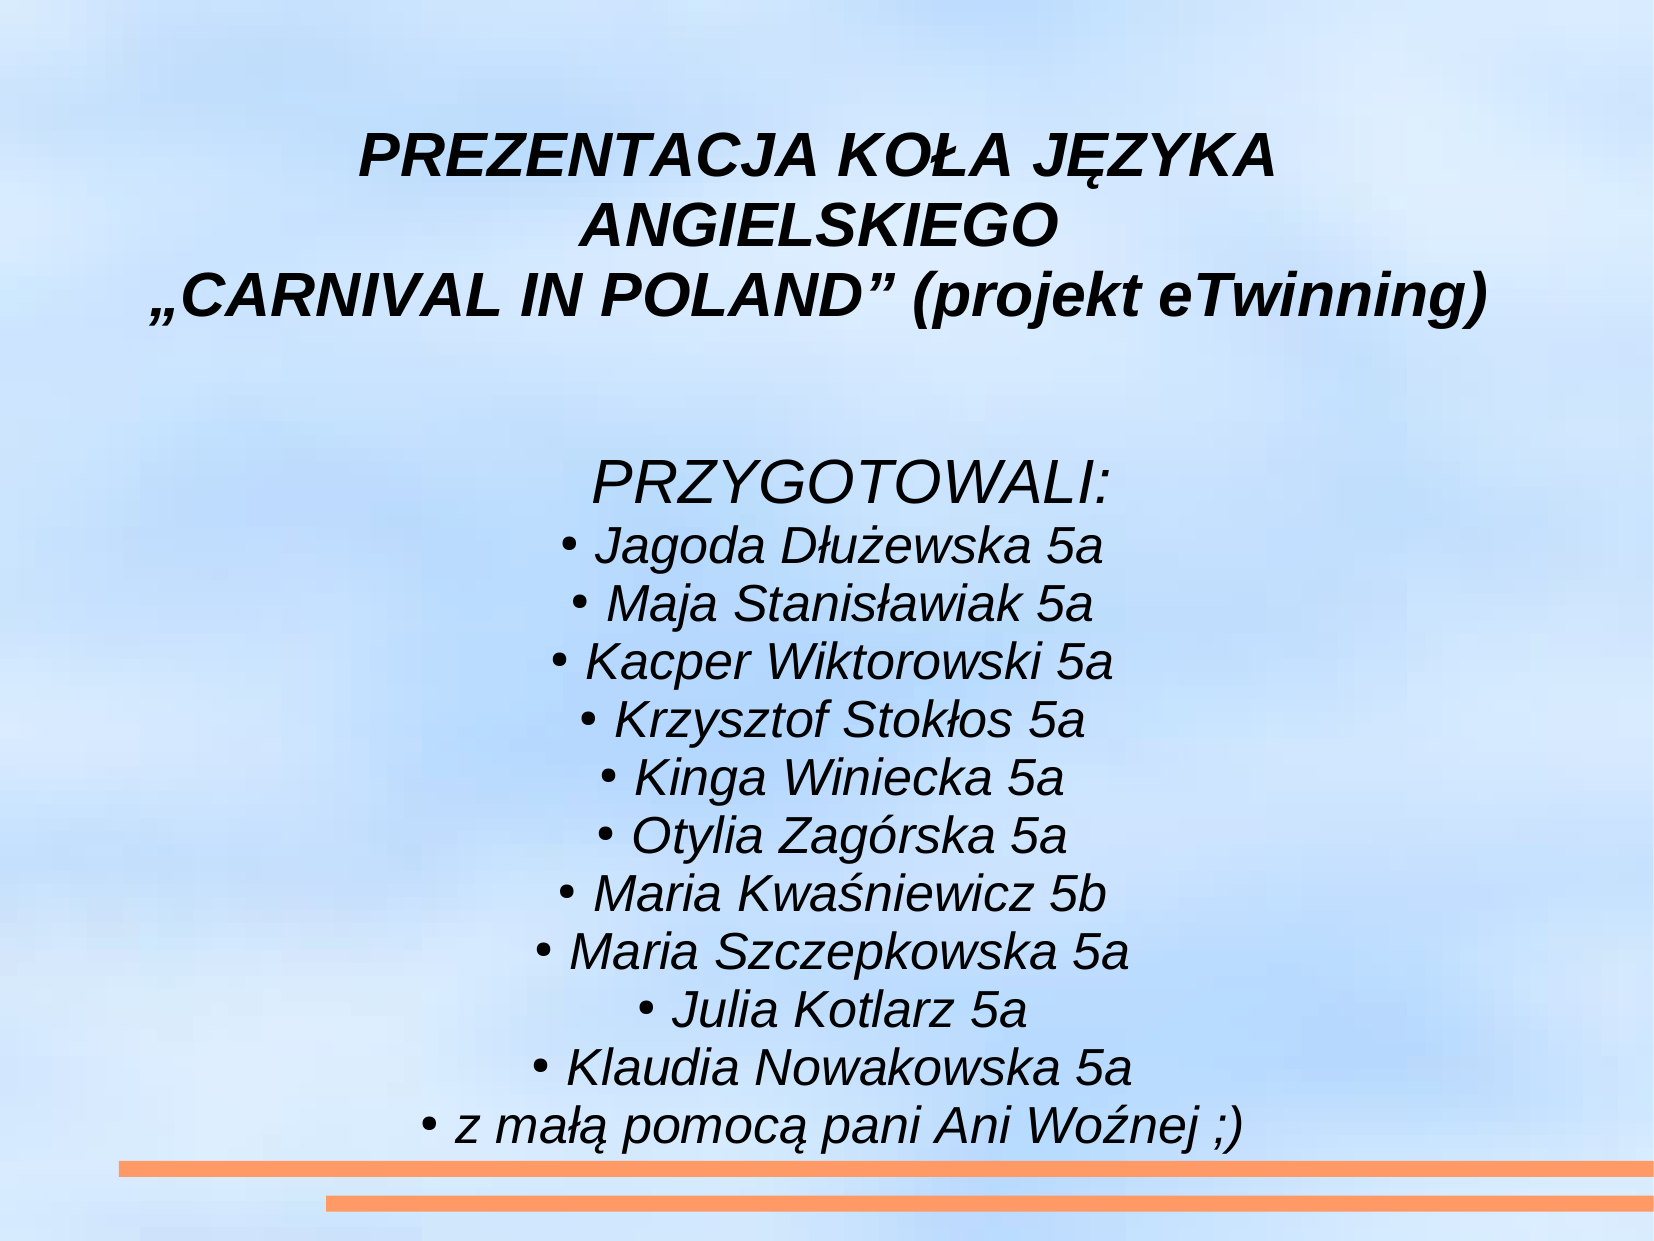

# PREZENTACJA KOŁA JĘZYKA ANGIELSKIEGO „CARNIVAL IN POLAND” (projekt eTwinning)
PRZYGOTOWALI:
Jagoda Dłużewska 5a
Maja Stanisławiak 5a
Kacper Wiktorowski 5a
Krzysztof Stokłos 5a
Kinga Winiecka 5a
Otylia Zagórska 5a
Maria Kwaśniewicz 5b
Maria Szczepkowska 5a
Julia Kotlarz 5a
Klaudia Nowakowska 5a
z małą pomocą pani Ani Woźnej ;)